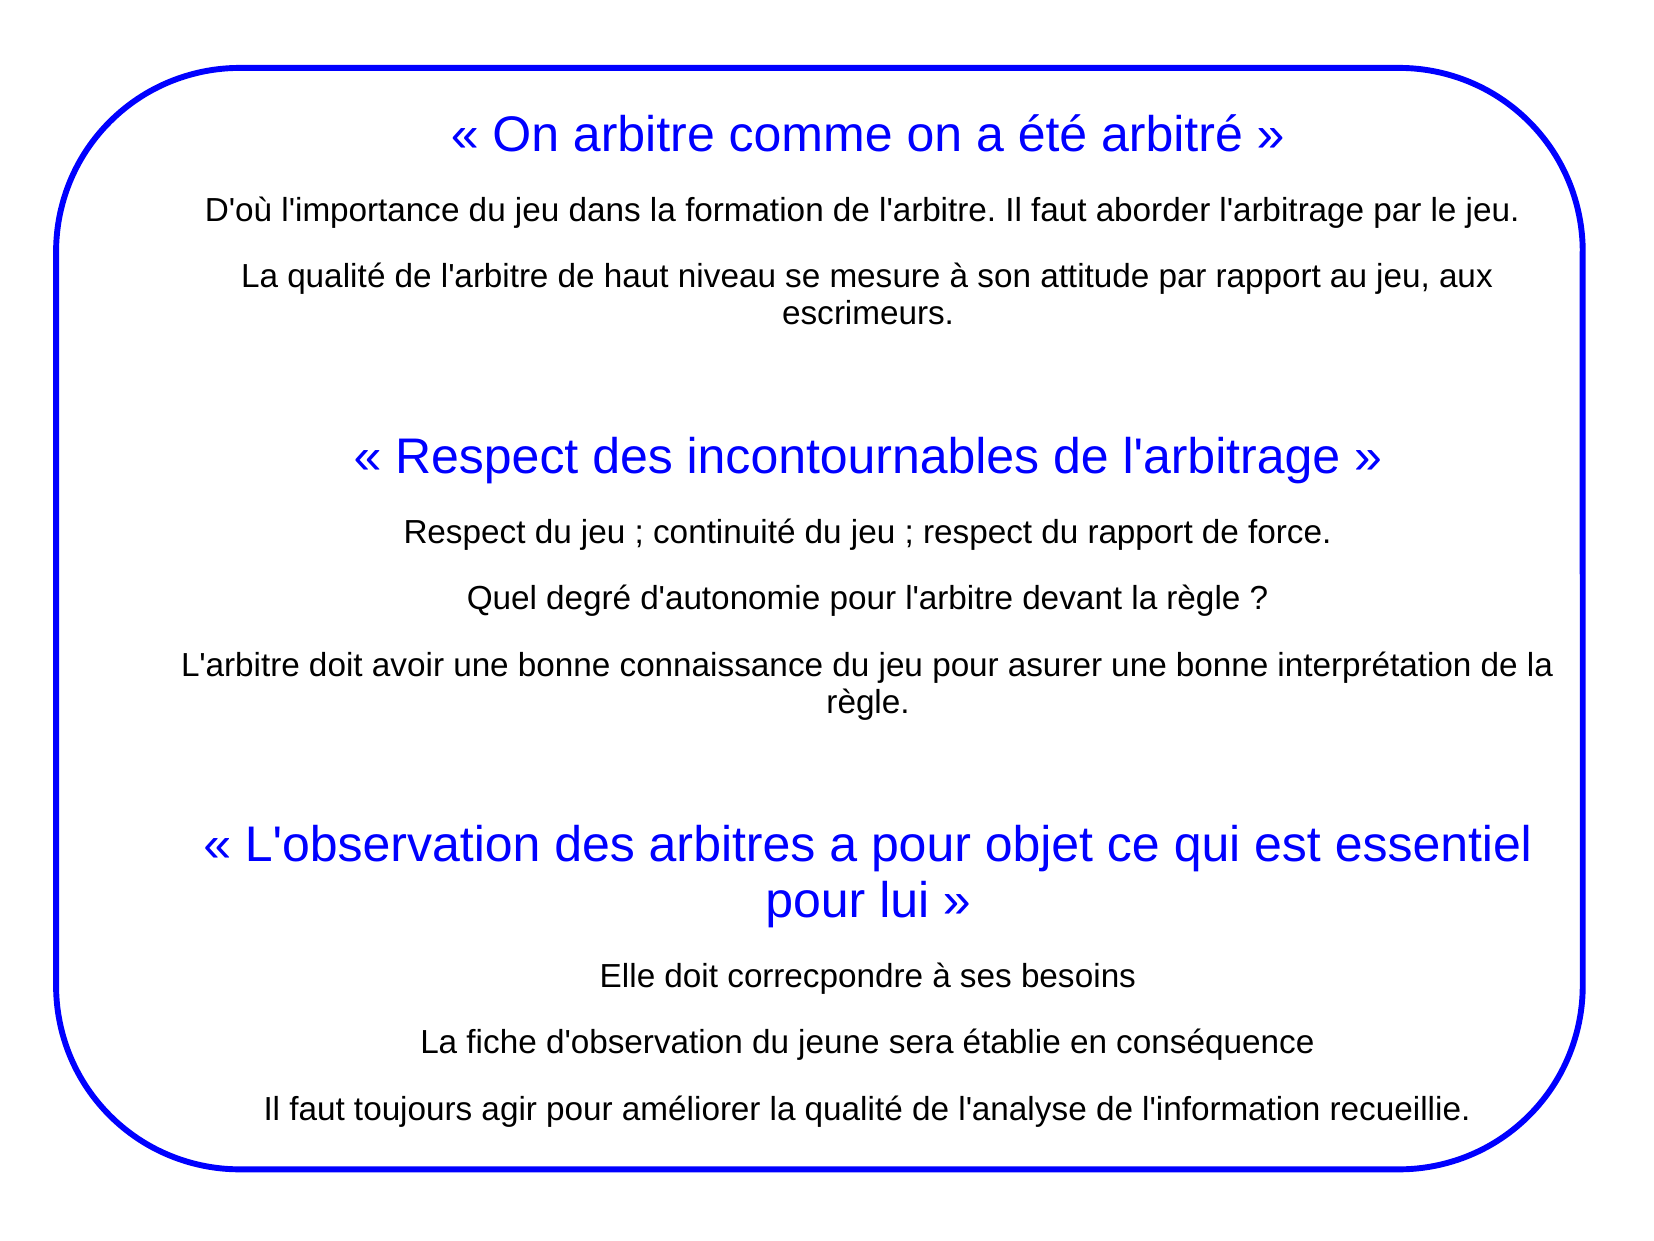

# « On arbitre comme on a été arbitré »
D'où l'importance du jeu dans la formation de l'arbitre. Il faut aborder l'arbitrage par le jeu.
La qualité de l'arbitre de haut niveau se mesure à son attitude par rapport au jeu, aux escrimeurs.
« Respect des incontournables de l'arbitrage »
Respect du jeu ; continuité du jeu ; respect du rapport de force.
Quel degré d'autonomie pour l'arbitre devant la règle ?
L'arbitre doit avoir une bonne connaissance du jeu pour asurer une bonne interprétation de la règle.
« L'observation des arbitres a pour objet ce qui est essentiel pour lui »
Elle doit correcpondre à ses besoins
La fiche d'observation du jeune sera établie en conséquence
Il faut toujours agir pour améliorer la qualité de l'analyse de l'information recueillie.